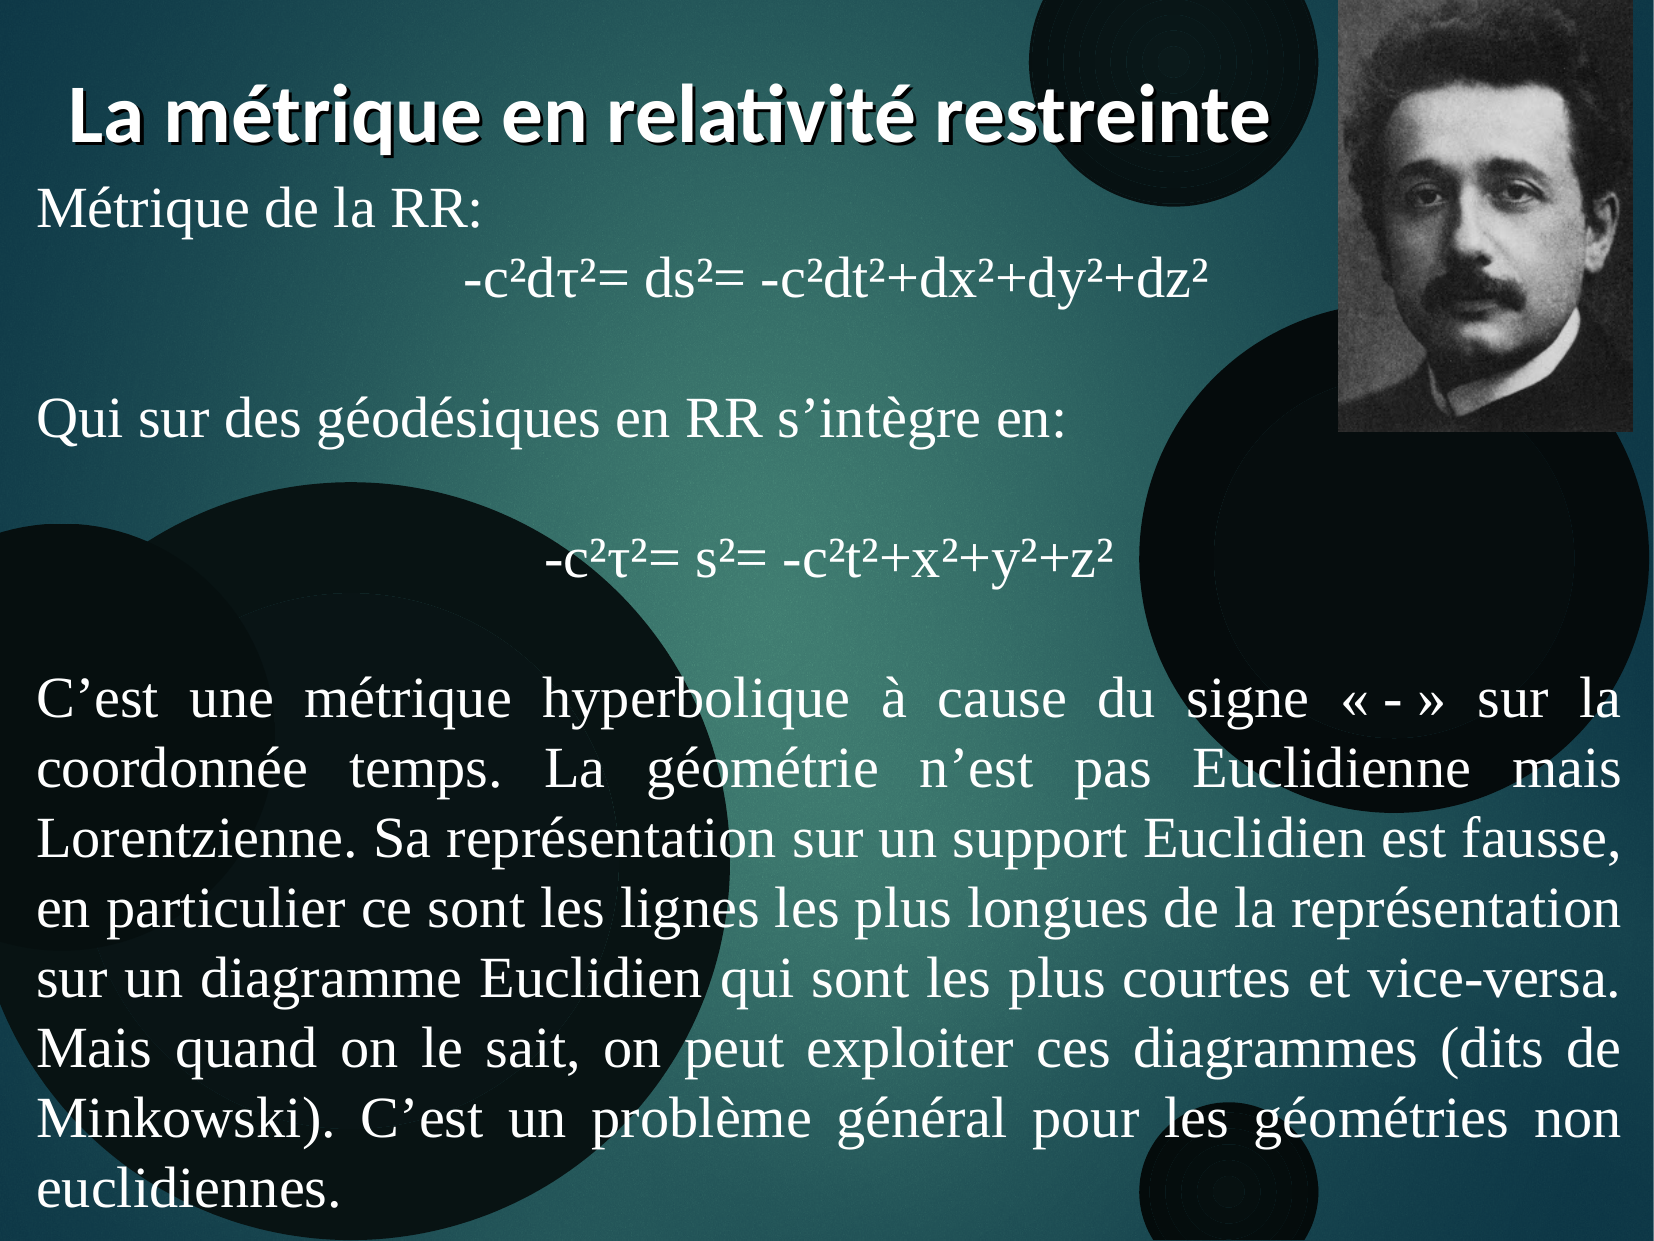

# La métrique en relativité restreinte
Métrique de la RR:
 -c²dτ²= ds²= -c²dt²+dx²+dy²+dz²
Qui sur des géodésiques en RR s’intègre en:
-c²τ²= s²= -c²t²+x²+y²+z²
C’est une métrique hyperbolique à cause du signe « - » sur la coordonnée temps. La géométrie n’est pas Euclidienne mais Lorentzienne. Sa représentation sur un support Euclidien est fausse, en particulier ce sont les lignes les plus longues de la représentation sur un diagramme Euclidien qui sont les plus courtes et vice-versa. Mais quand on le sait, on peut exploiter ces diagrammes (dits de Minkowski). C’est un problème général pour les géométries non euclidiennes.